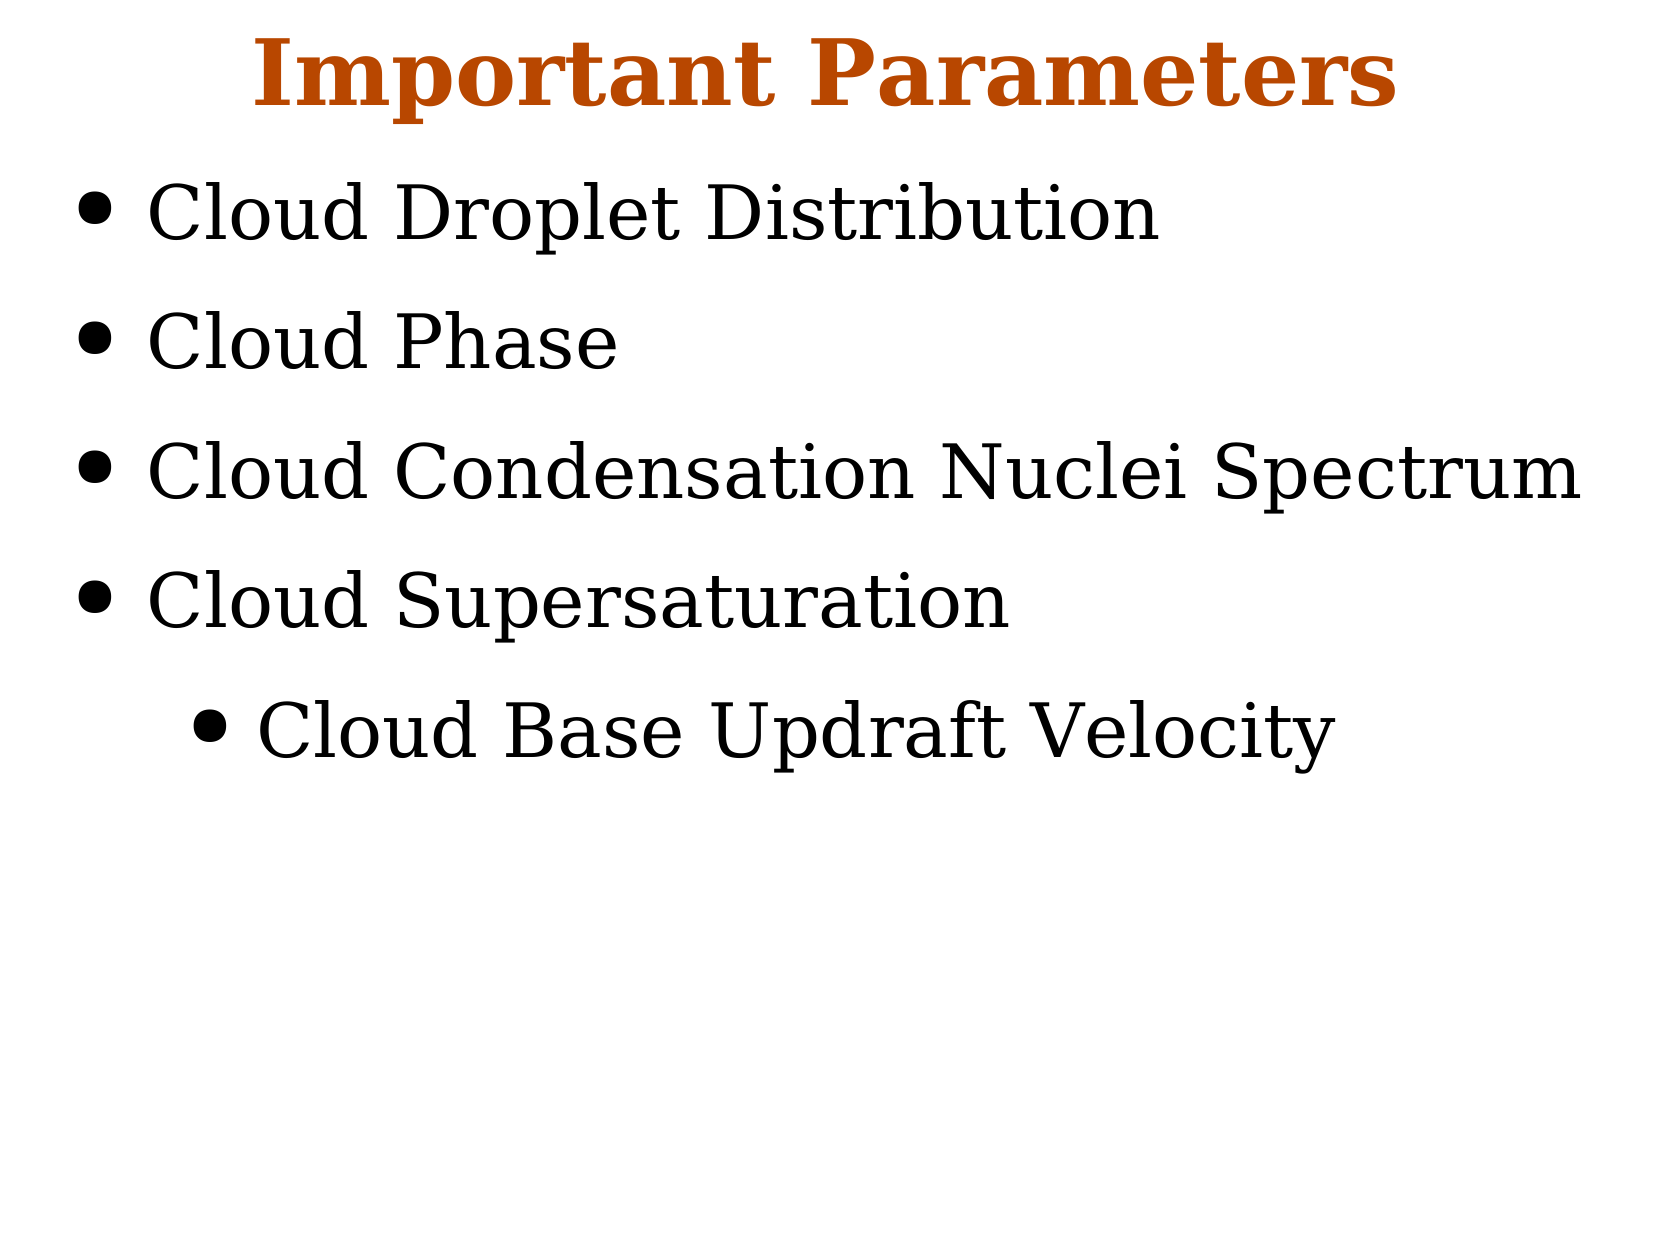

Important Parameters
Cloud Droplet Distribution
Cloud Phase
Cloud Condensation Nuclei Spectrum
Cloud Supersaturation
 Cloud Base Updraft Velocity